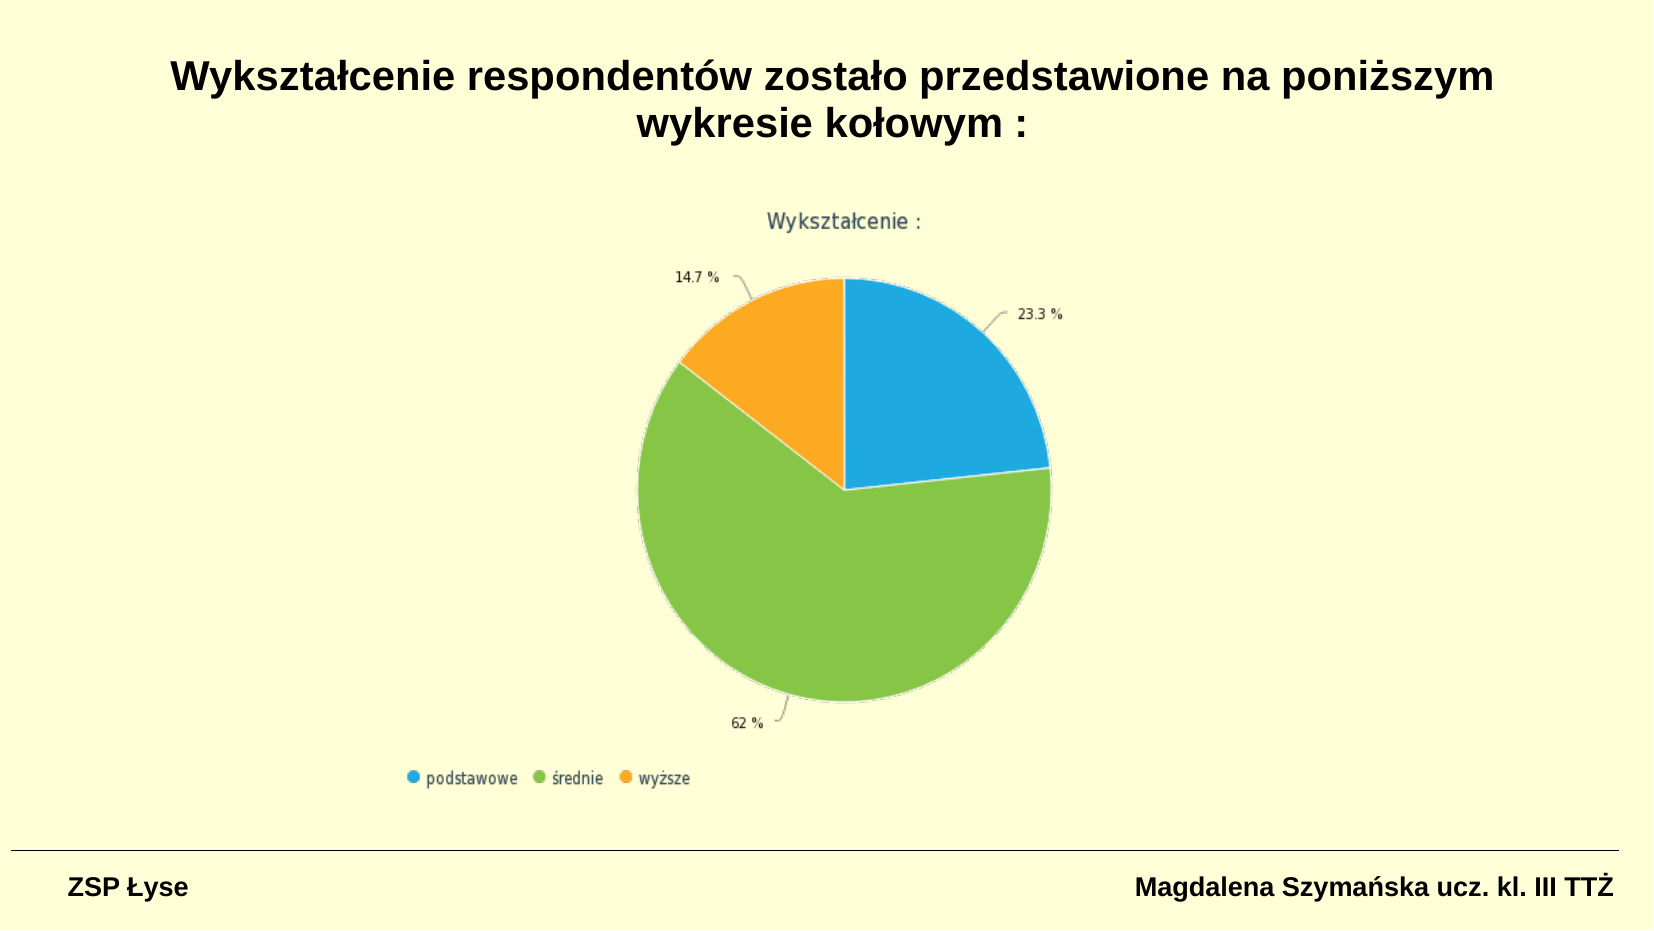

Wykształcenie respondentów zostało przedstawione na poniższym wykresie kołowym :
ZSP Łyse Magdalena Szymańska ucz. kl. III TTŻ